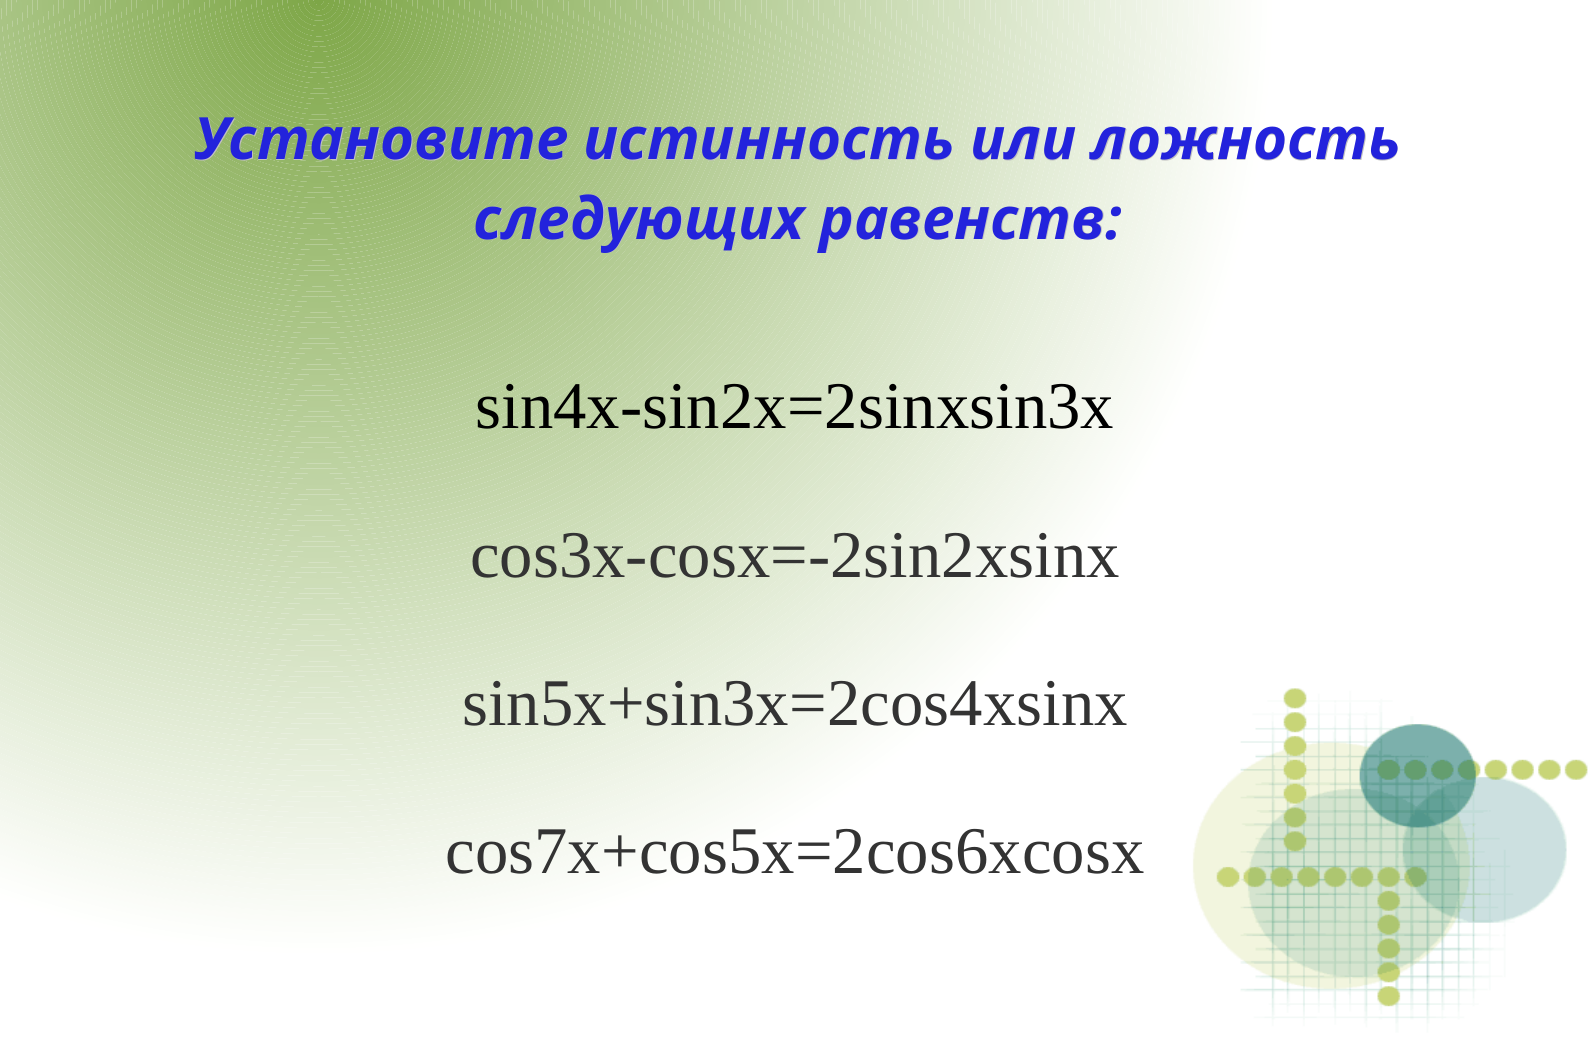

# Установите истинность или ложность следующих равенств:
sin4x-sin2x=2sinxsin3x
cos3x-cosx=-2sin2xsinx
sin5x+sin3x=2cos4xsinx
cos7x+cos5x=2cos6xcosx